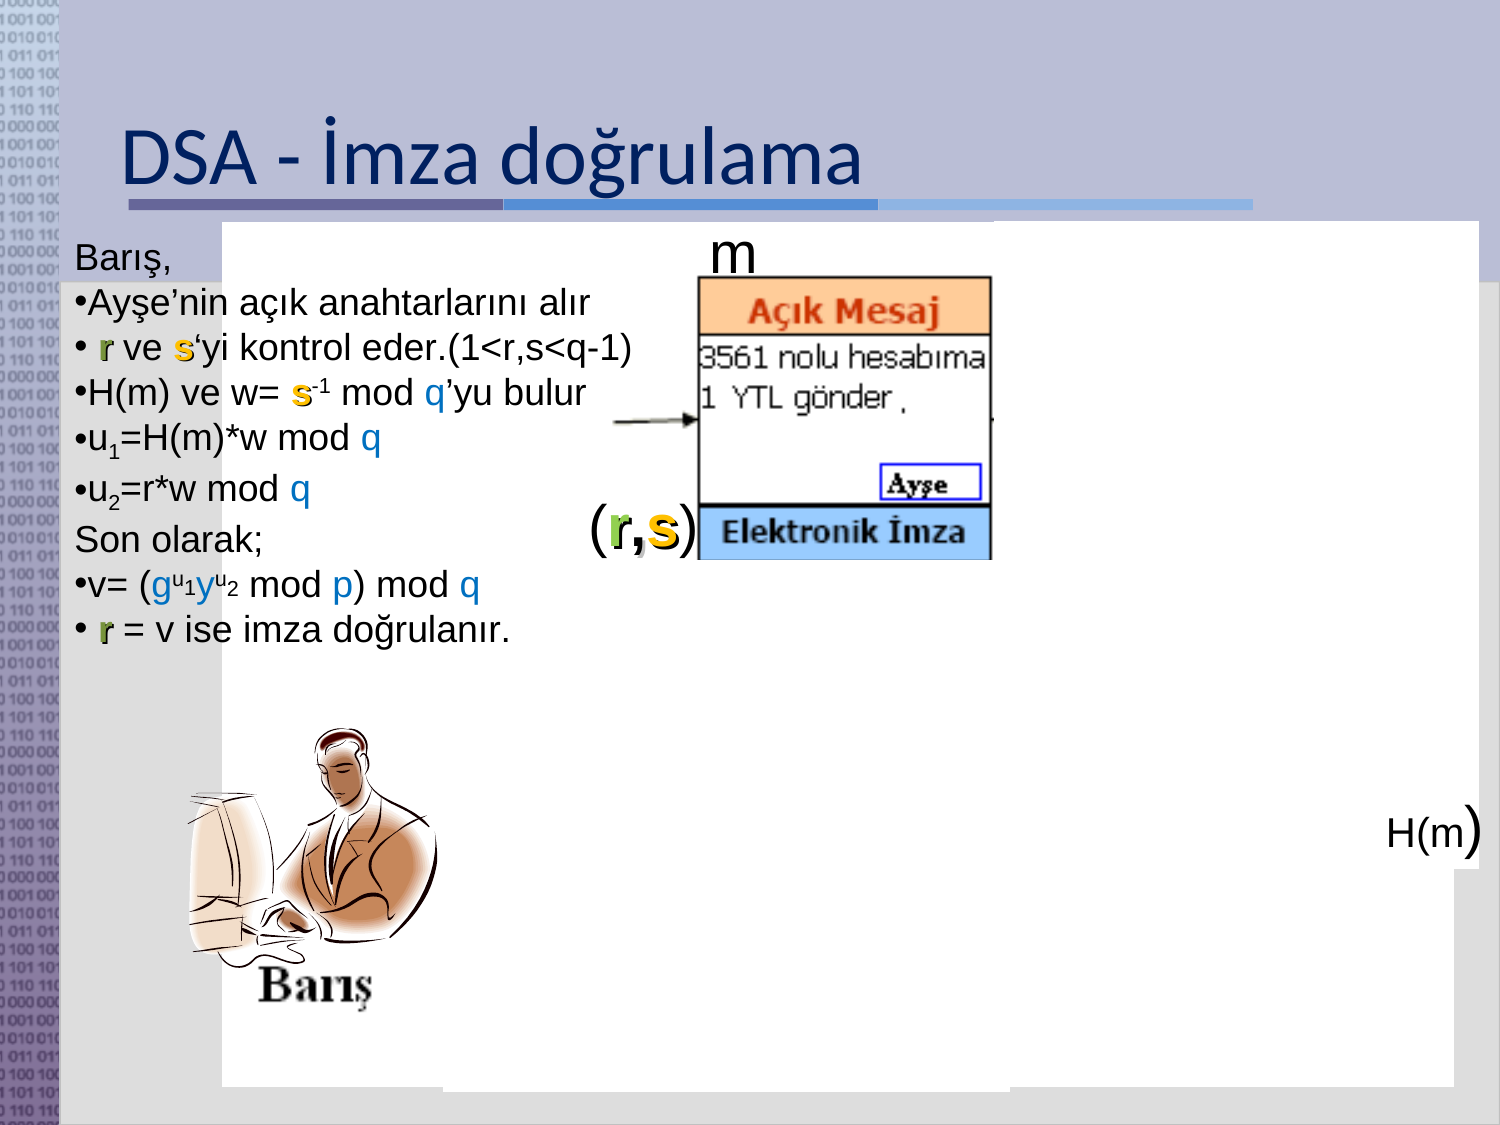

DSA - İmza doğrulama
m
Barış,
Ayşe’nin açık anahtarlarını alır
 r ve s‘yi kontrol eder.(1<r,s<q-1)
H(m) ve w= s-1 mod q’yu bulur
u1=H(m)*w mod q
u2=r*w mod q
Son olarak;
v= (gu1yu2 mod p) mod q
 r = v ise imza doğrulanır.
(r,s)
H(m)